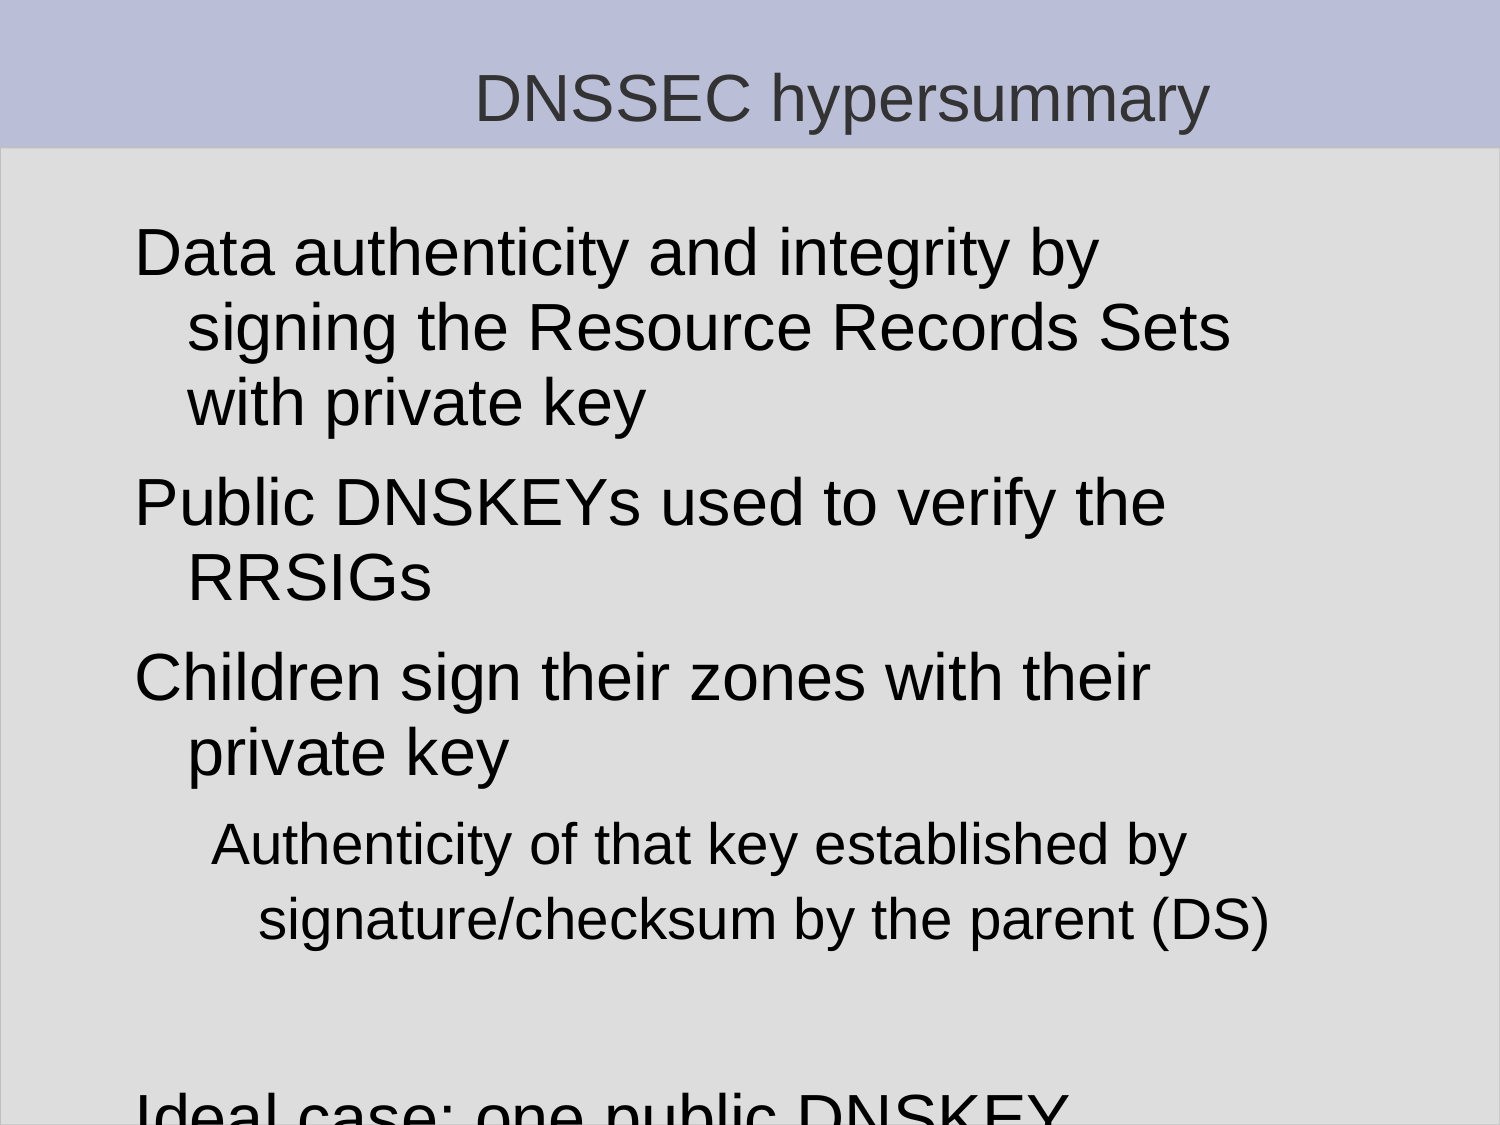

# DNSSEC hypersummary
Data authenticity and integrity by signing the Resource Records Sets with private key
Public DNSKEYs used to verify the RRSIGs
Children sign their zones with their private key
Authenticity of that key established by signature/checksum by the parent (DS)‏
Ideal case: one public DNSKEY distributed